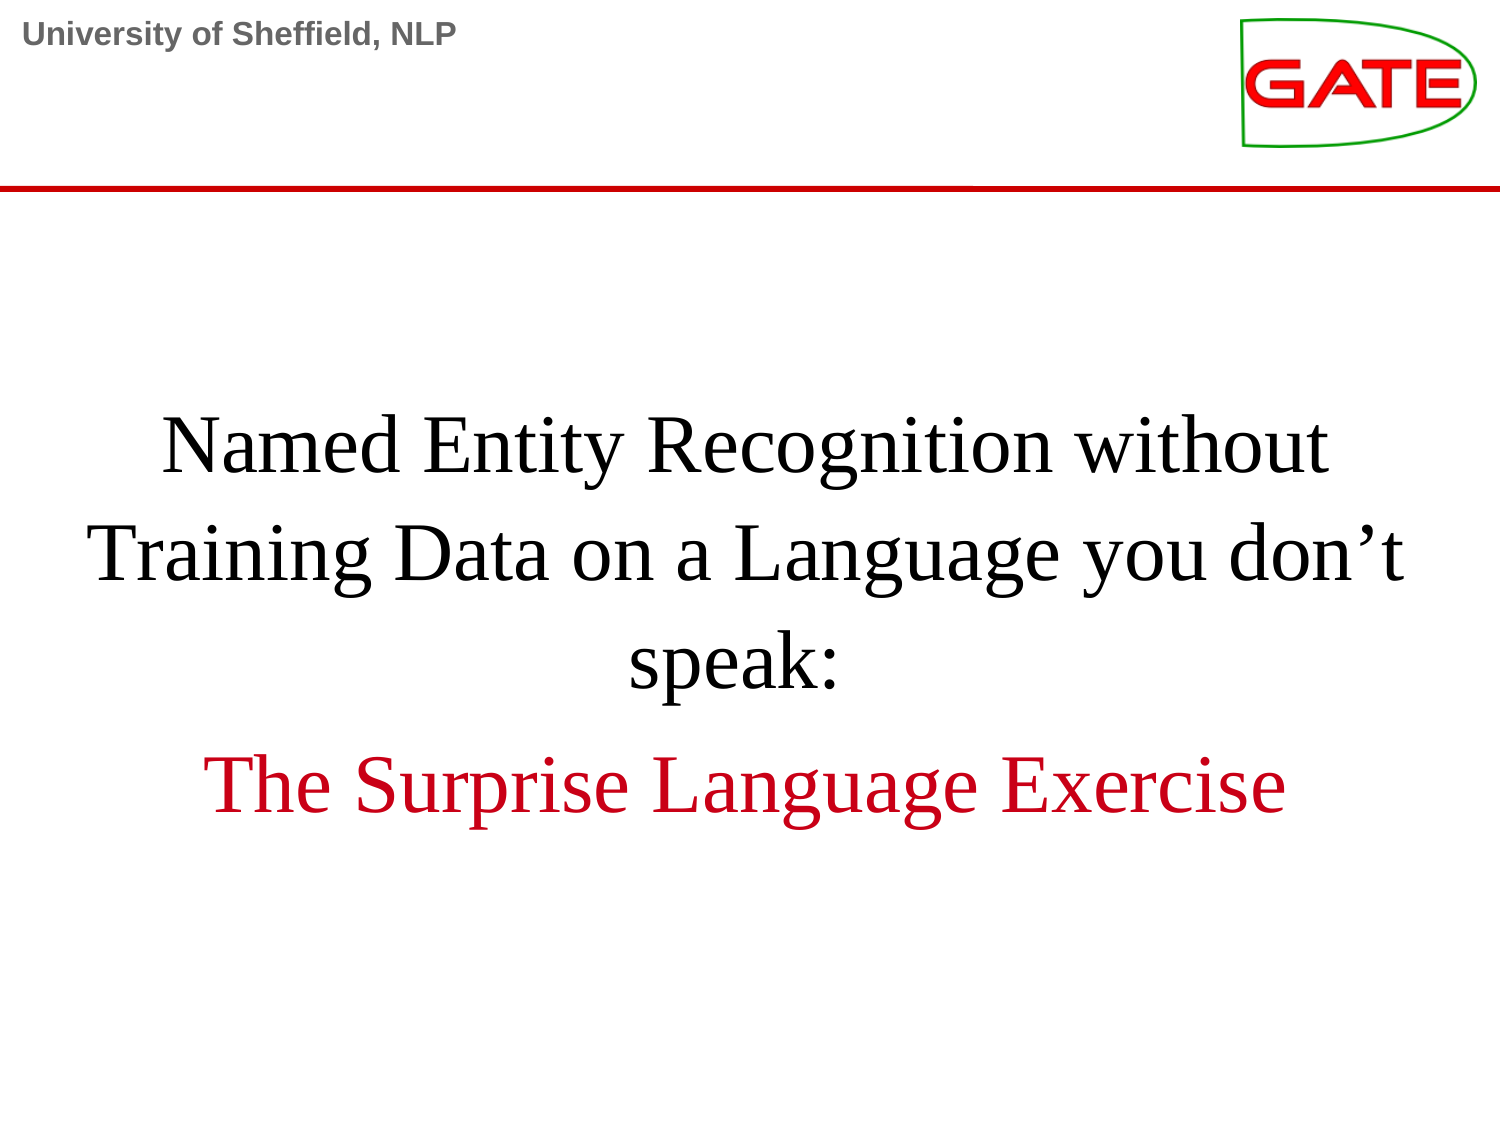

Named Entity Recognition without Training Data on a Language you don’t speak:
The Surprise Language Exercise